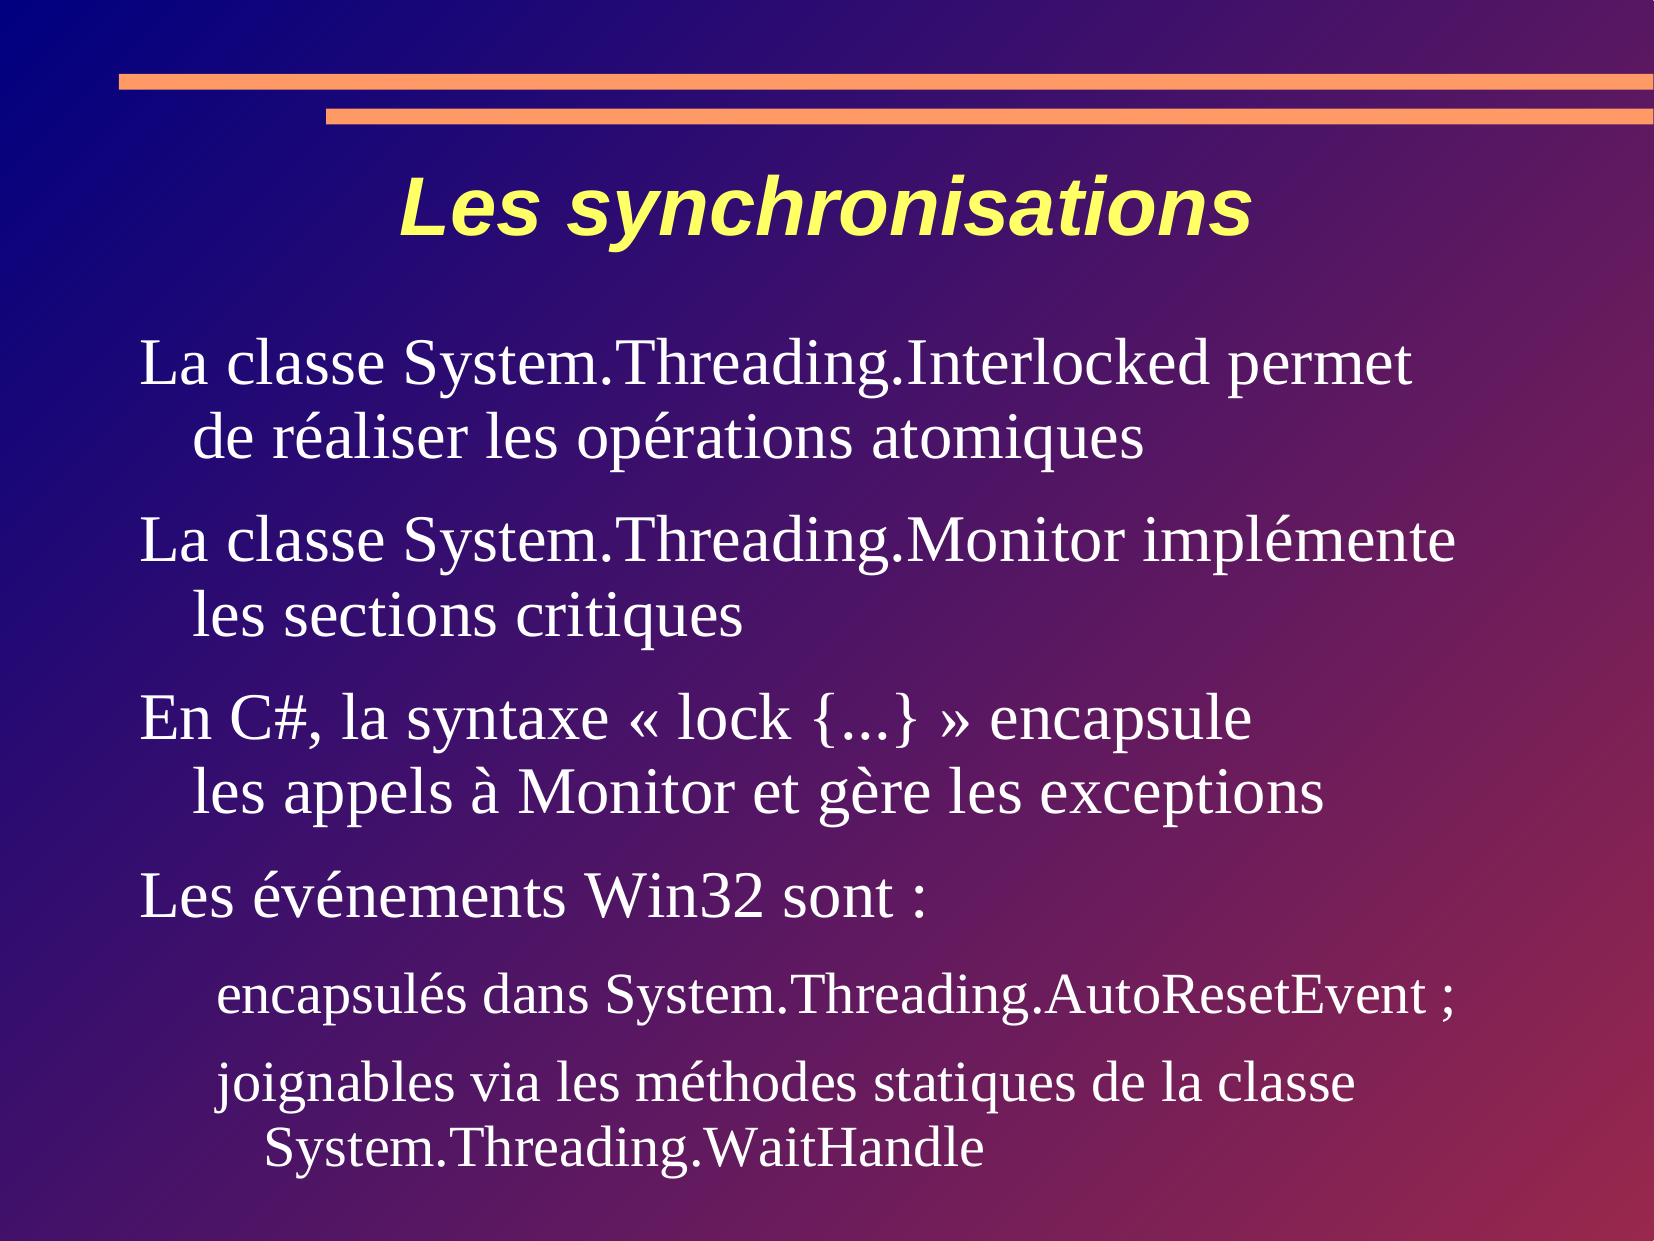

# Les synchronisations
La classe System.Threading.Interlocked permet
de réaliser les opérations atomiques
La classe System.Threading.Monitor implémente les sections critiques
En C#, la syntaxe « lock {...} » encapsule
les appels à Monitor et gère les exceptions
Les événements Win32 sont :
encapsulés dans System.Threading.AutoResetEvent ;
joignables via les méthodes statiques de la classe System.Threading.WaitHandle